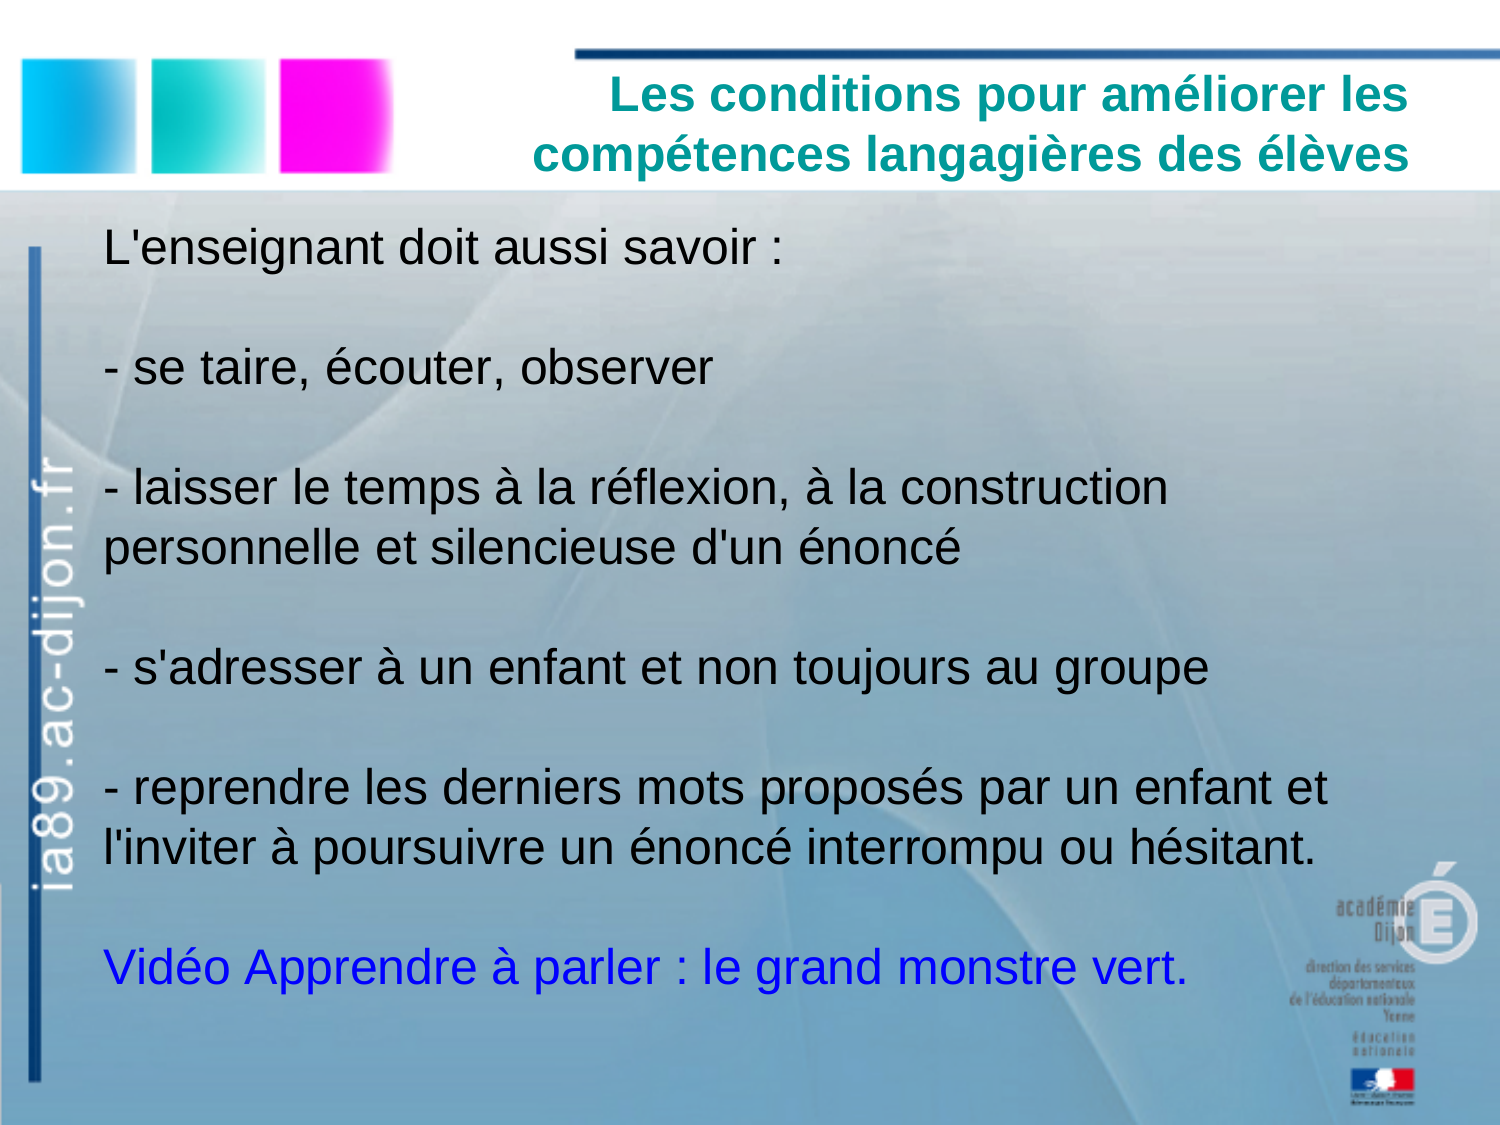

# Les conditions pour améliorer les compétences langagières des élèves
L'enseignant doit aussi savoir :
- se taire, écouter, observer
- laisser le temps à la réflexion, à la construction personnelle et silencieuse d'un énoncé
- s'adresser à un enfant et non toujours au groupe
- reprendre les derniers mots proposés par un enfant et l'inviter à poursuivre un énoncé interrompu ou hésitant.
Vidéo Apprendre à parler : le grand monstre vert.